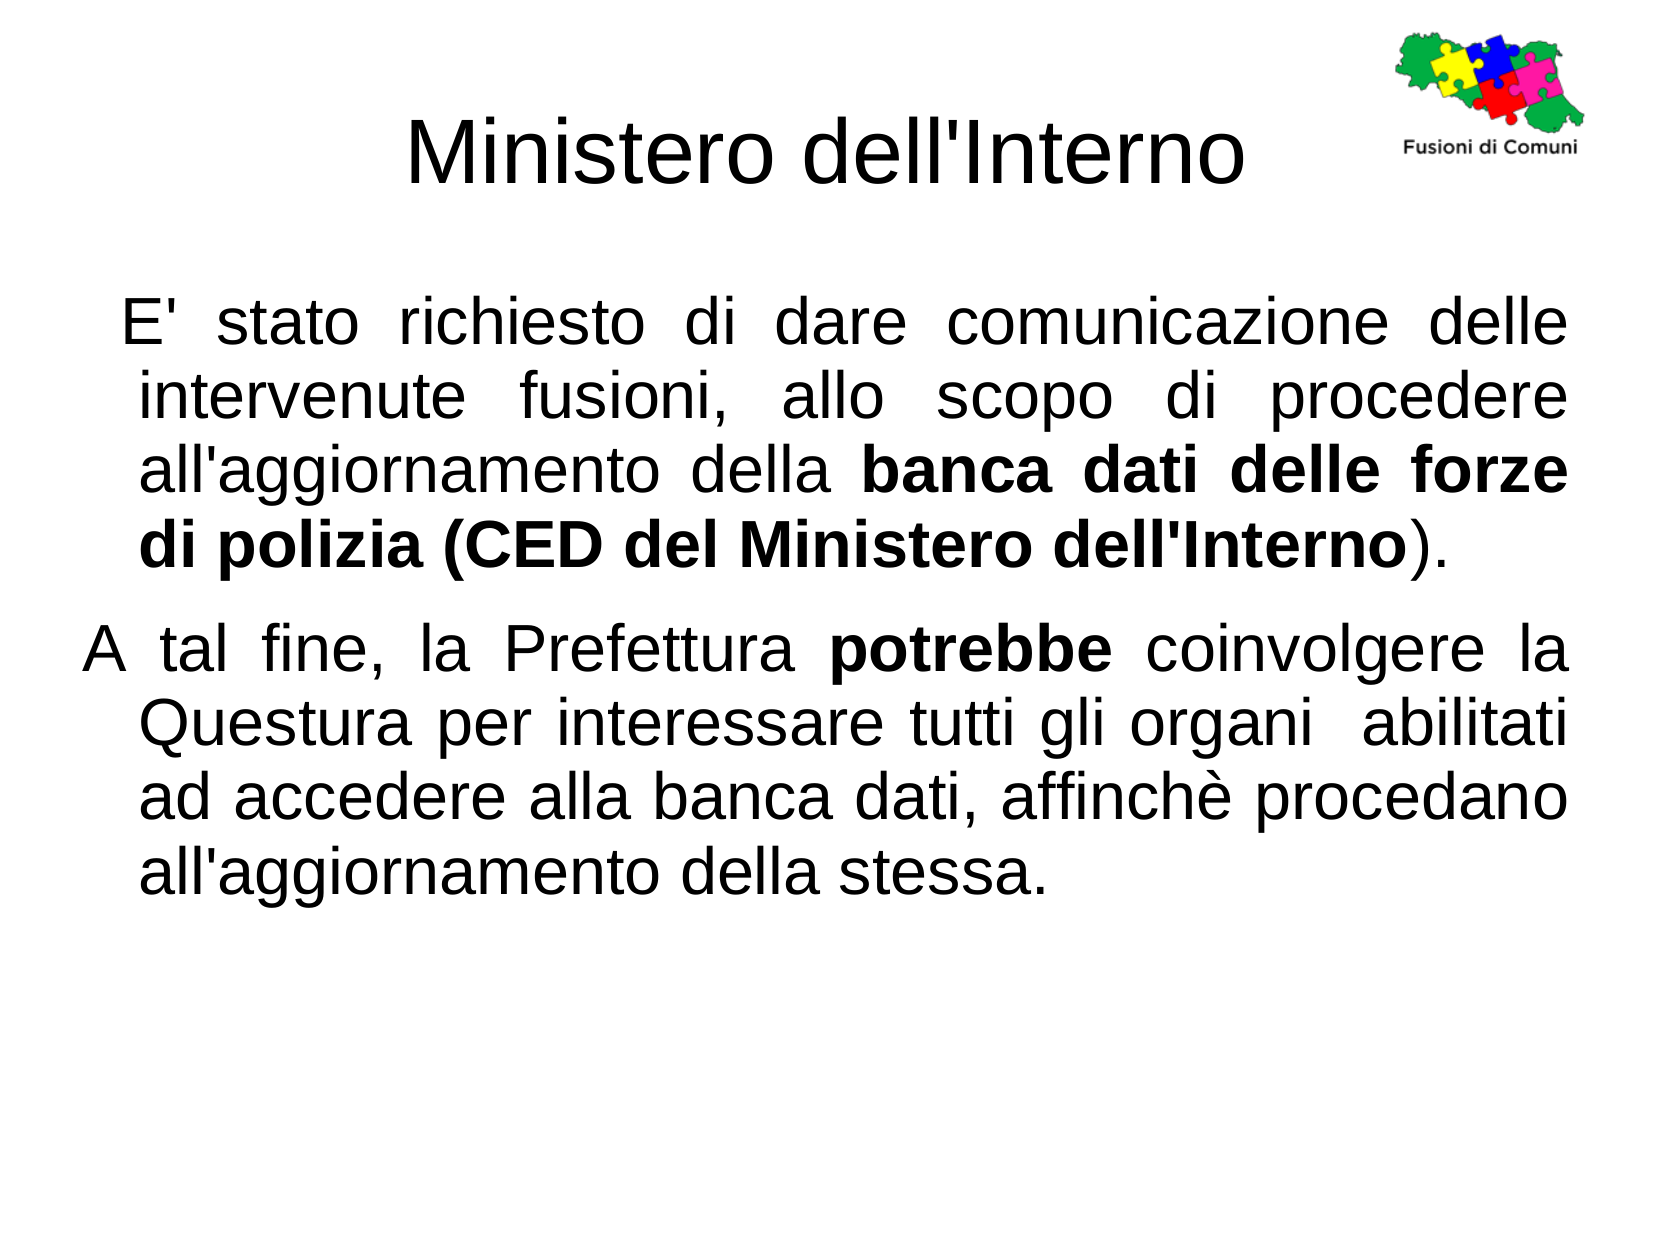

# Ministero dell'Interno
 E' stato richiesto di dare comunicazione delle intervenute fusioni, allo scopo di procedere all'aggiornamento della banca dati delle forze di polizia (CED del Ministero dell'Interno).
A tal fine, la Prefettura potrebbe coinvolgere la Questura per interessare tutti gli organi abilitati ad accedere alla banca dati, affinchè procedano all'aggiornamento della stessa.